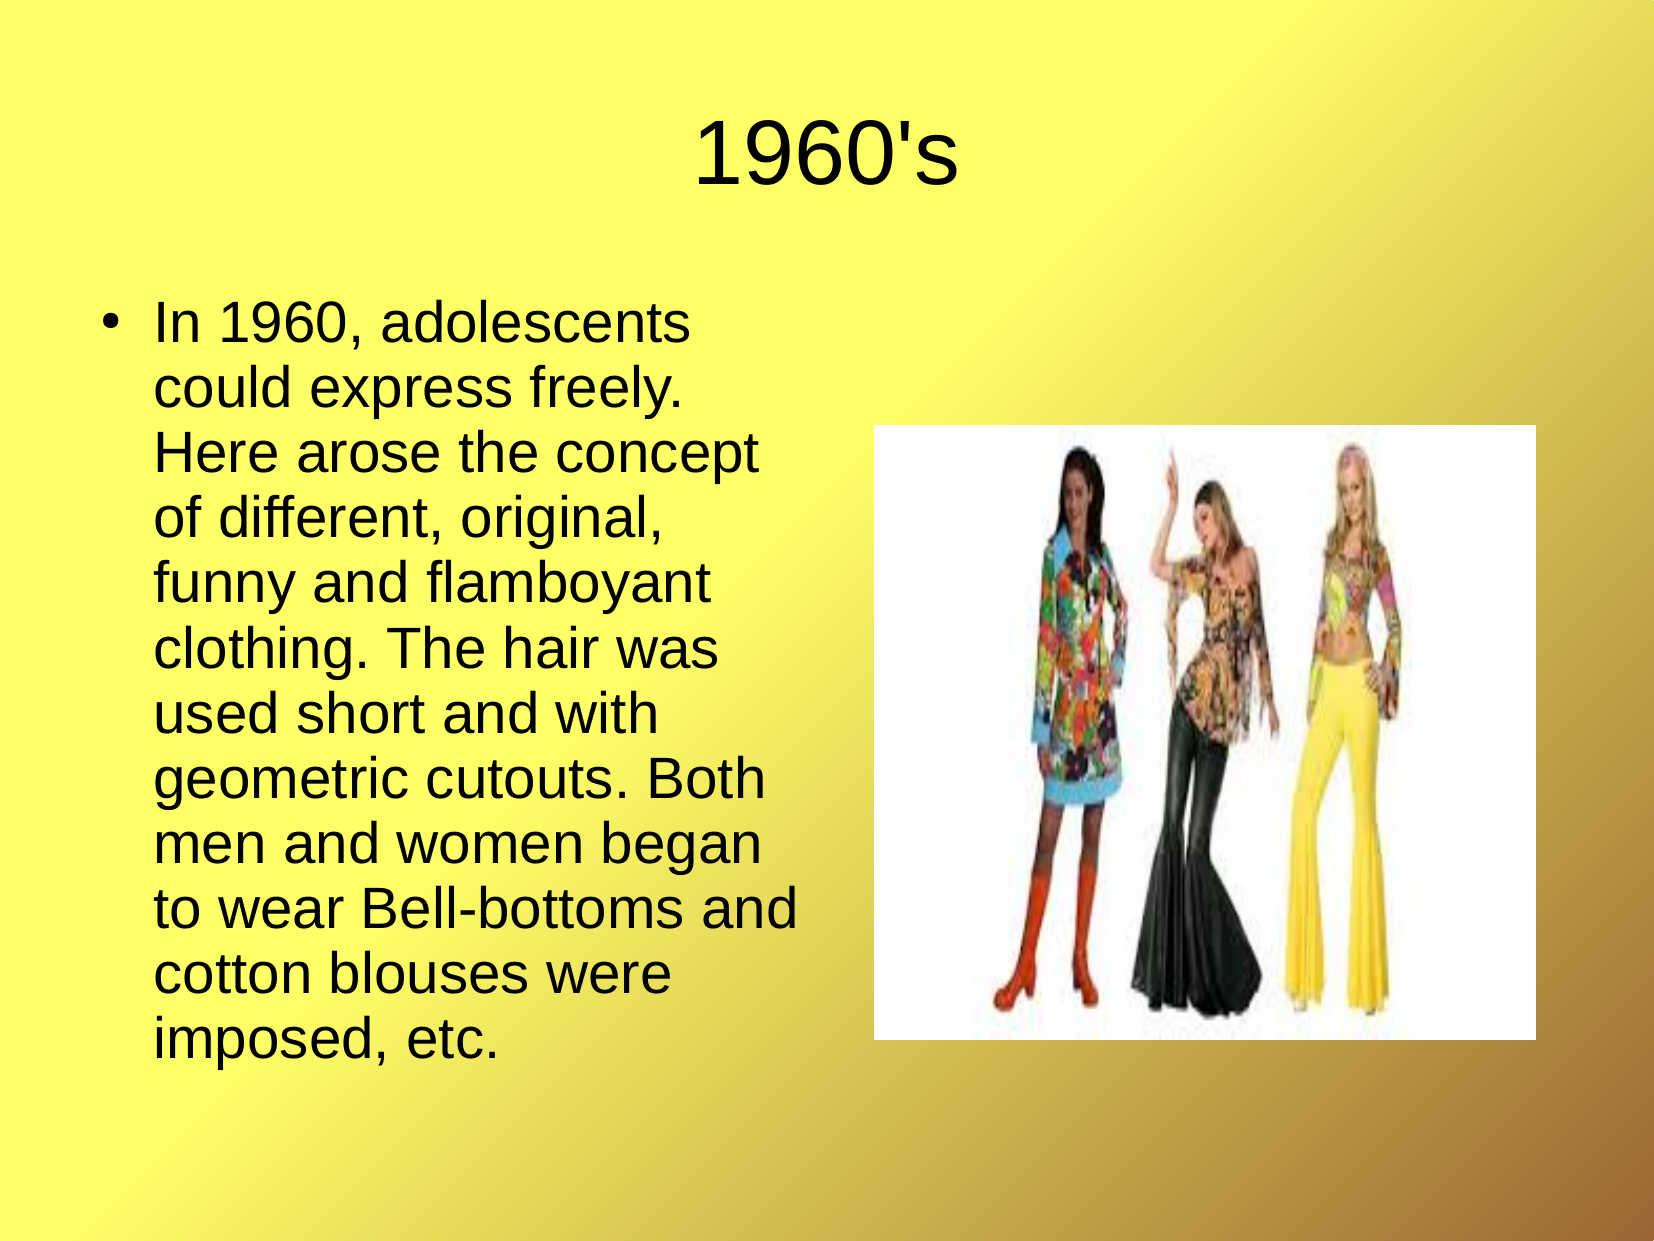

# 1960's
In 1960, adolescents could express freely. Here arose the concept of different, original, funny and flamboyant clothing. The hair was used short and with geometric cutouts. Both men and women began to wear Bell-bottoms and cotton blouses were imposed, etc.